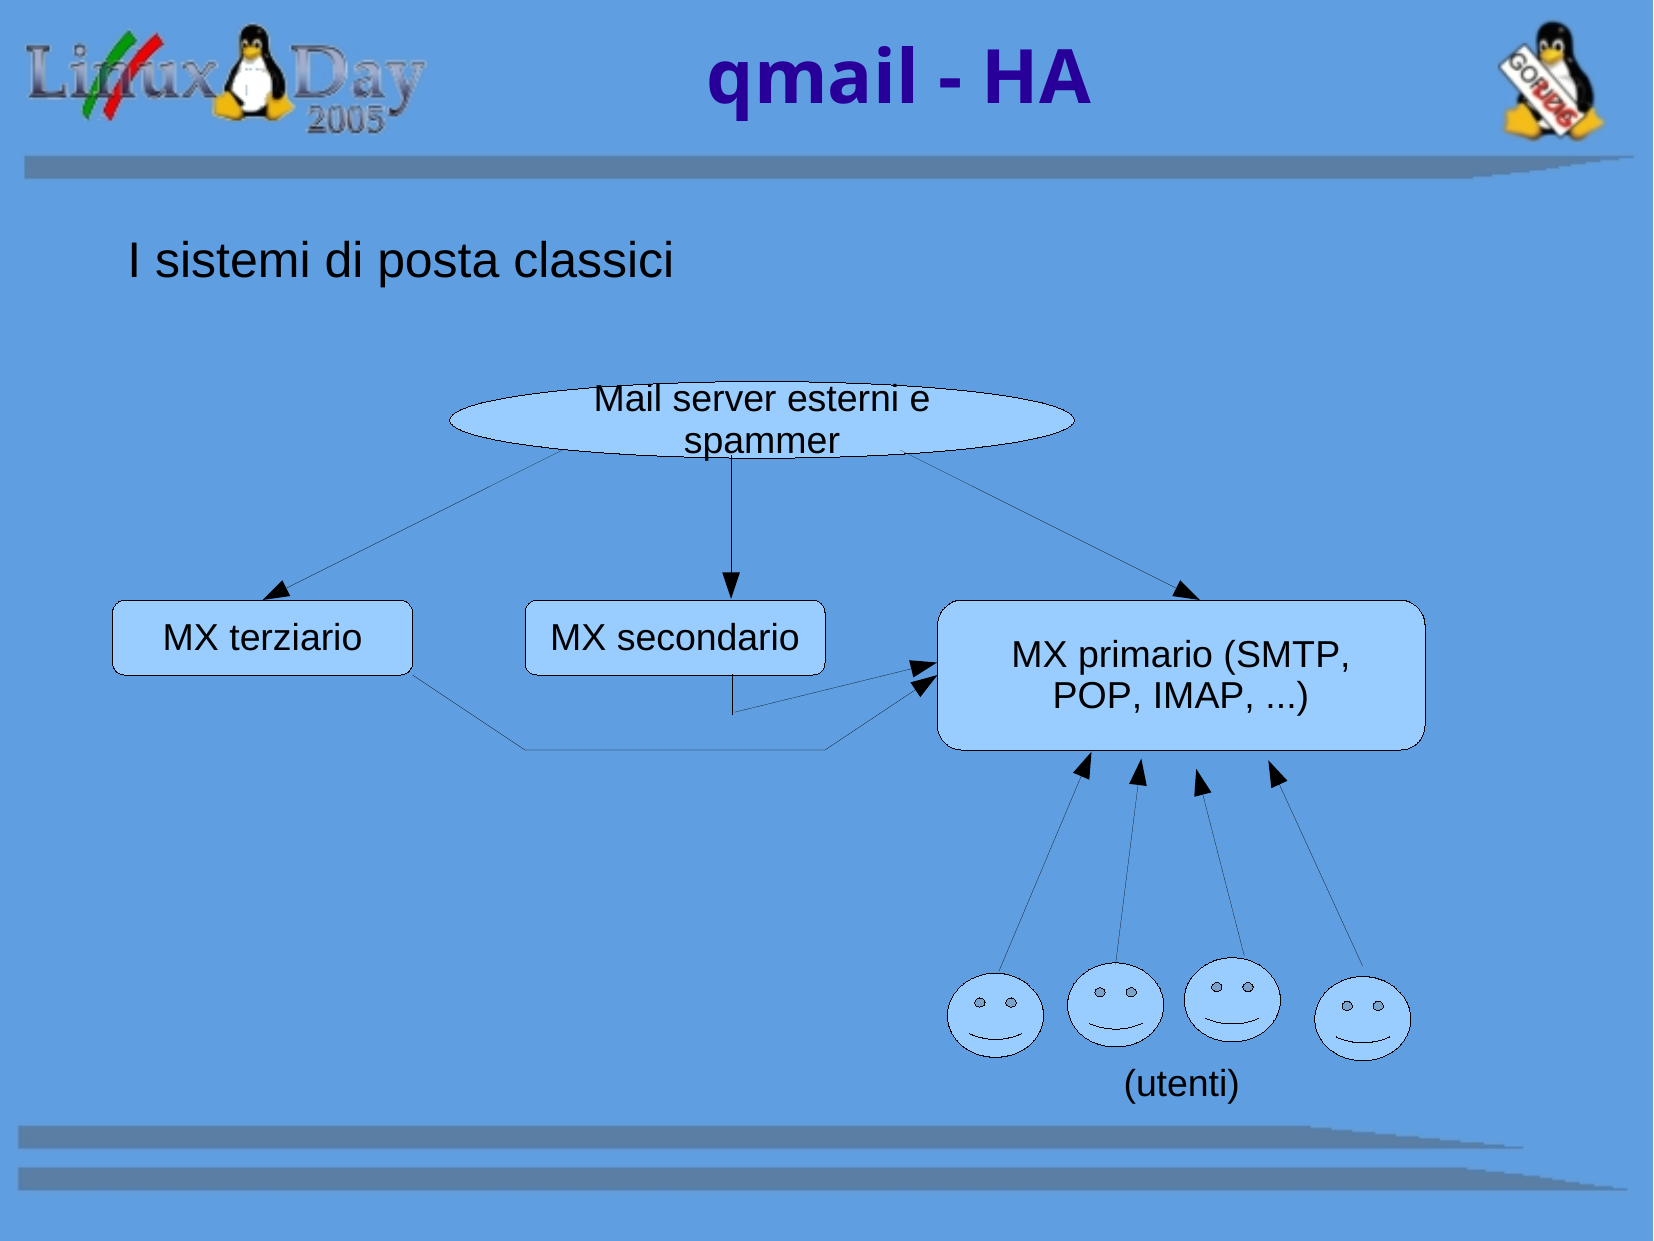

qmail - HA
I sistemi di posta classici
Mail server esterni e spammer
MX terziario
MX secondario
MX primario (SMTP,
POP, IMAP, ...)
(utenti)